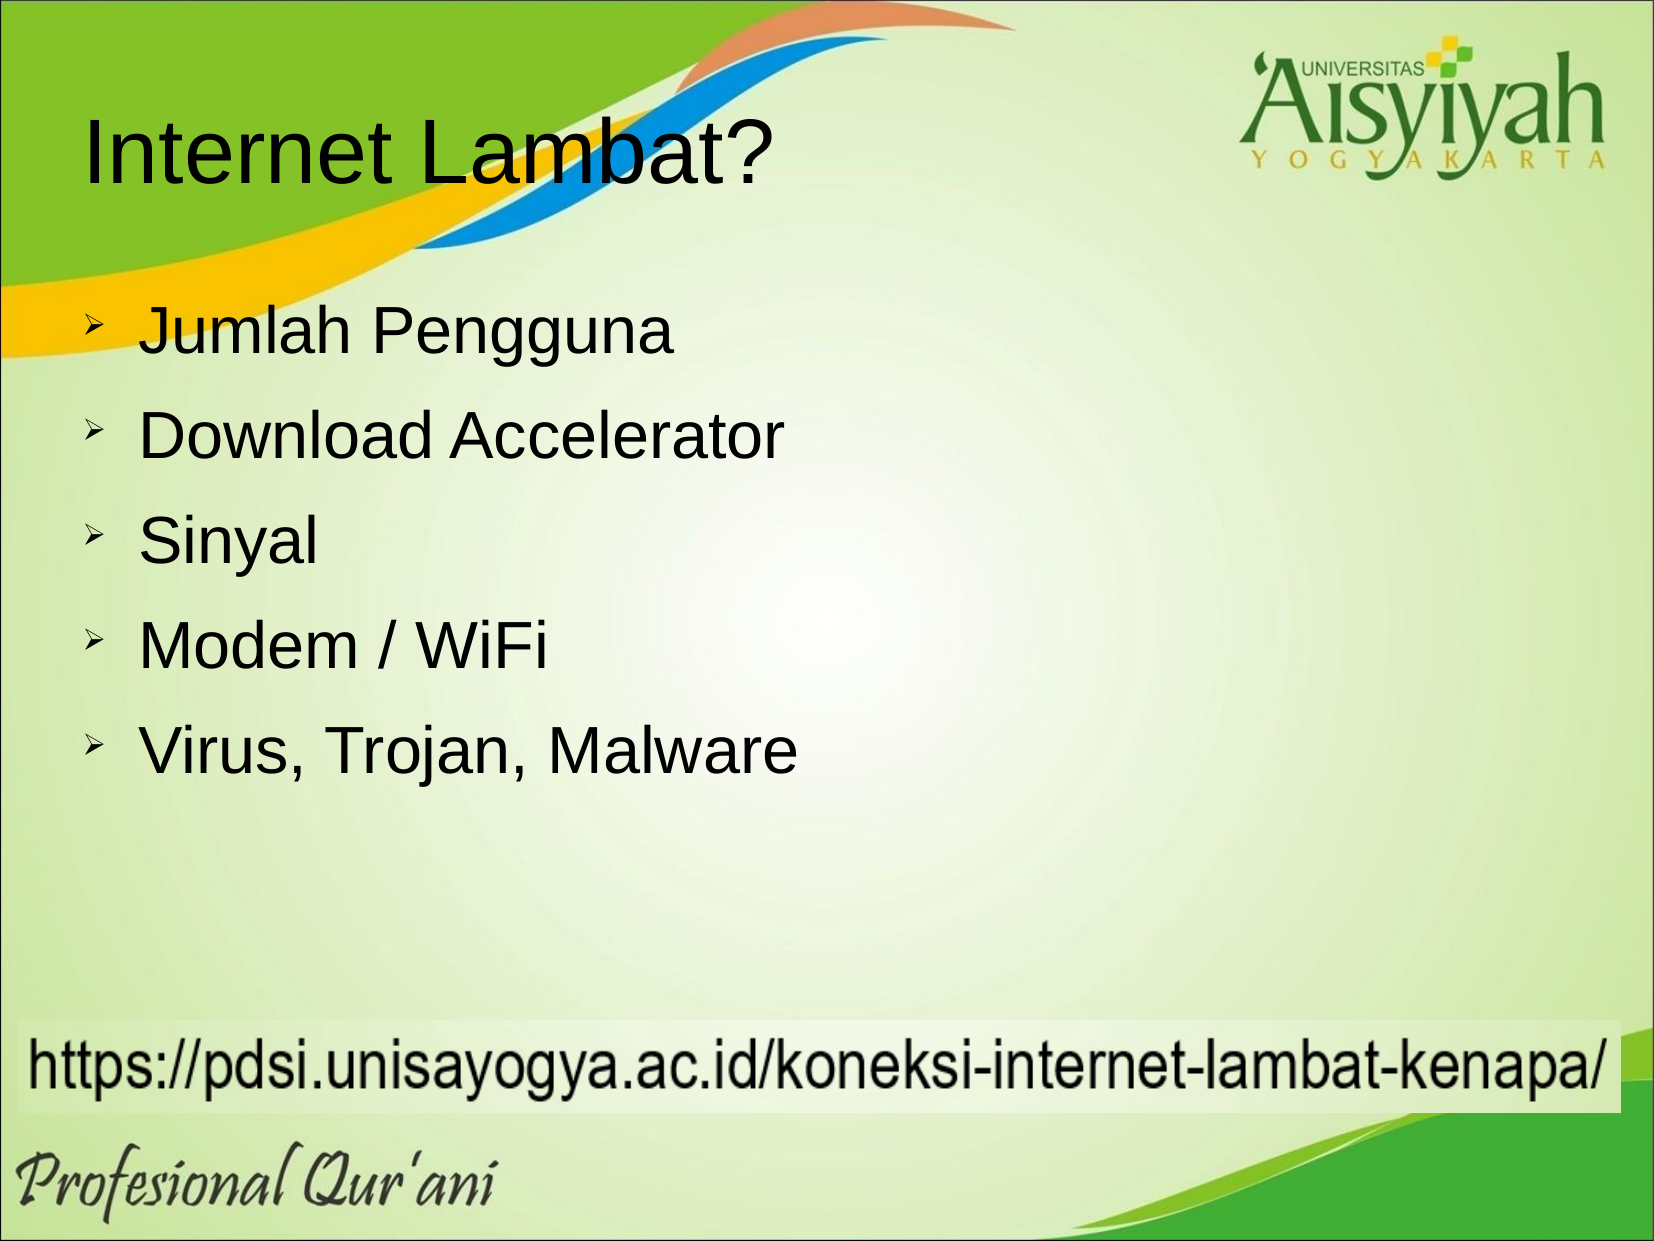

# Internet Lambat?
Jumlah Pengguna
Download Accelerator
Sinyal
Modem / WiFi
Virus, Trojan, Malware